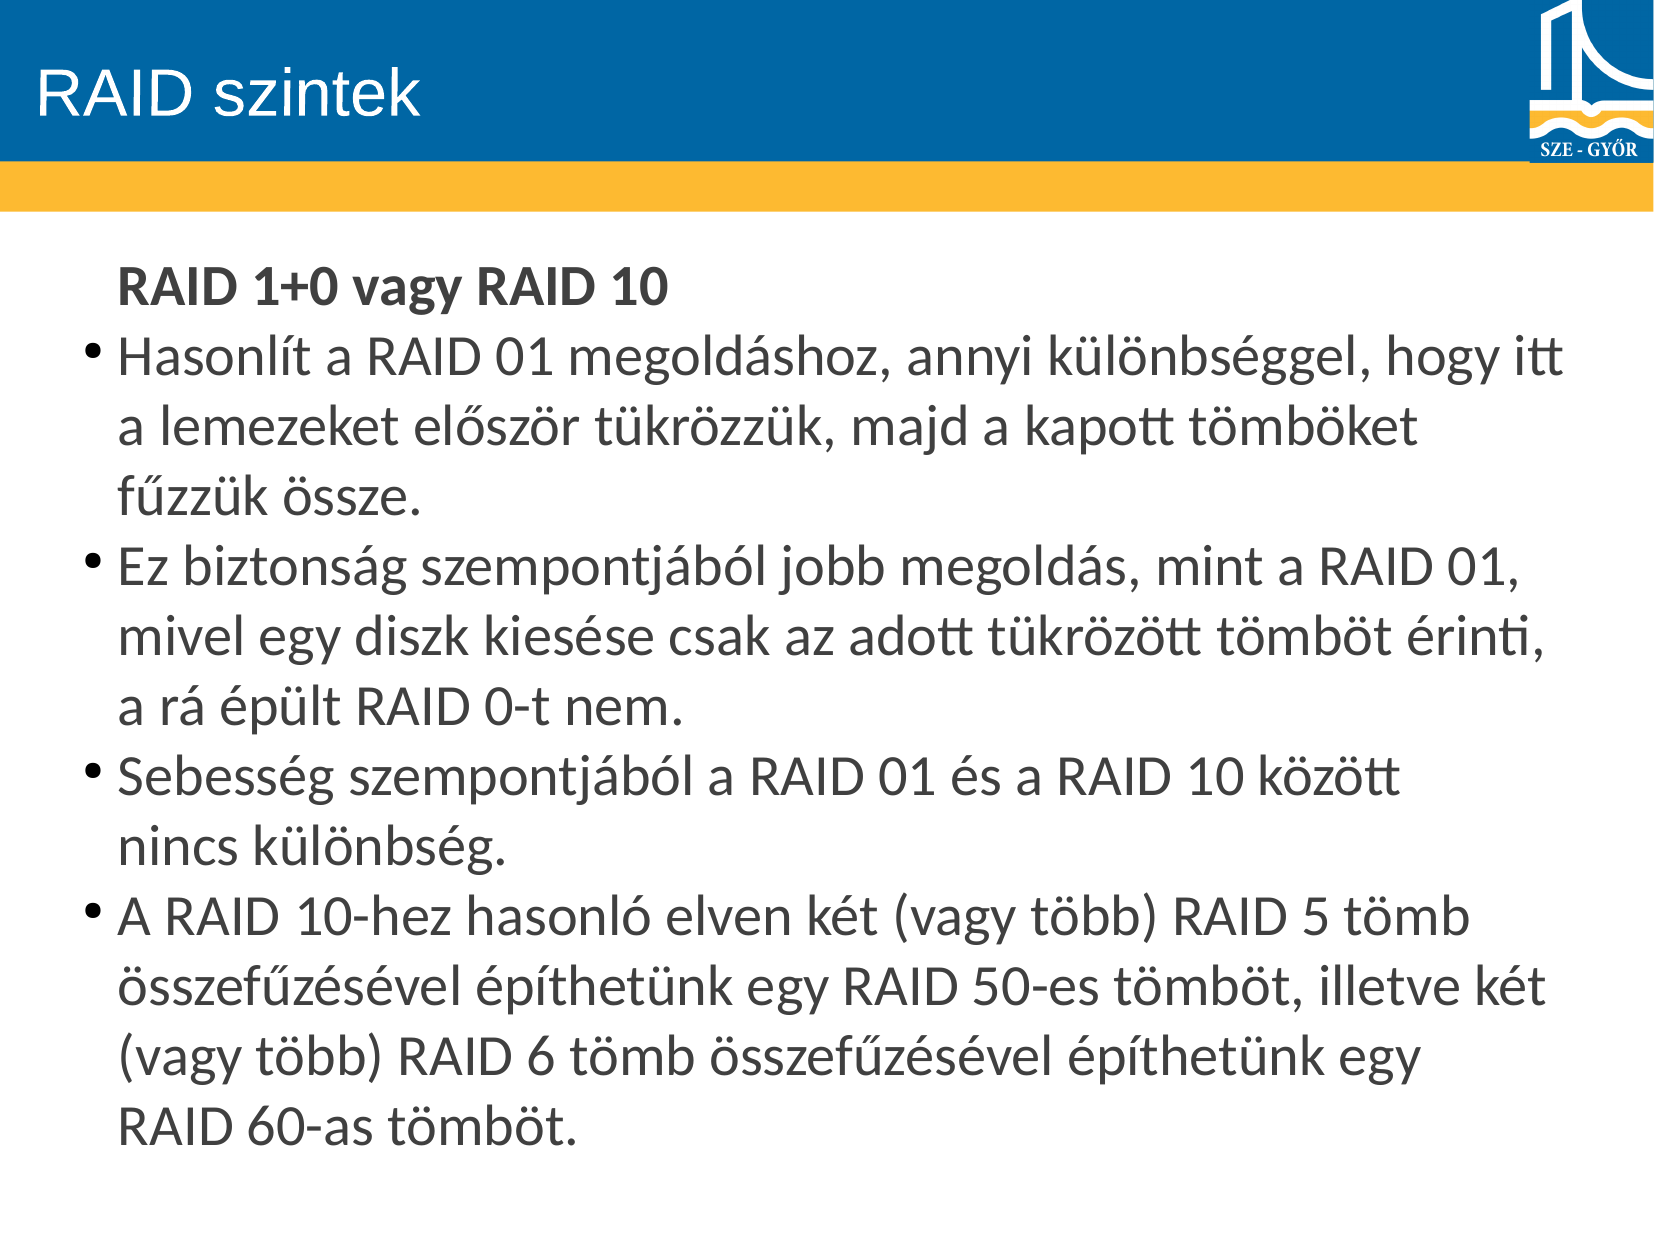

RAID szintek
RAID 1+0 vagy RAID 10
Hasonlít a RAID 01 megoldáshoz, annyi különbséggel, hogy itt a lemezeket először tükrözzük, majd a kapott tömböket fűzzük össze.
Ez biztonság szempontjából jobb megoldás, mint a RAID 01, mivel egy diszk kiesése csak az adott tükrözött tömböt érinti, a rá épült RAID 0-t nem.
Sebesség szempontjából a RAID 01 és a RAID 10 között
nincs különbség.
A RAID 10-hez hasonló elven két (vagy több) RAID 5 tömb összefűzésével építhetünk egy RAID 50-es tömböt, illetve két (vagy több) RAID 6 tömb összefűzésével építhetünk egy
RAID 60-as tömböt.